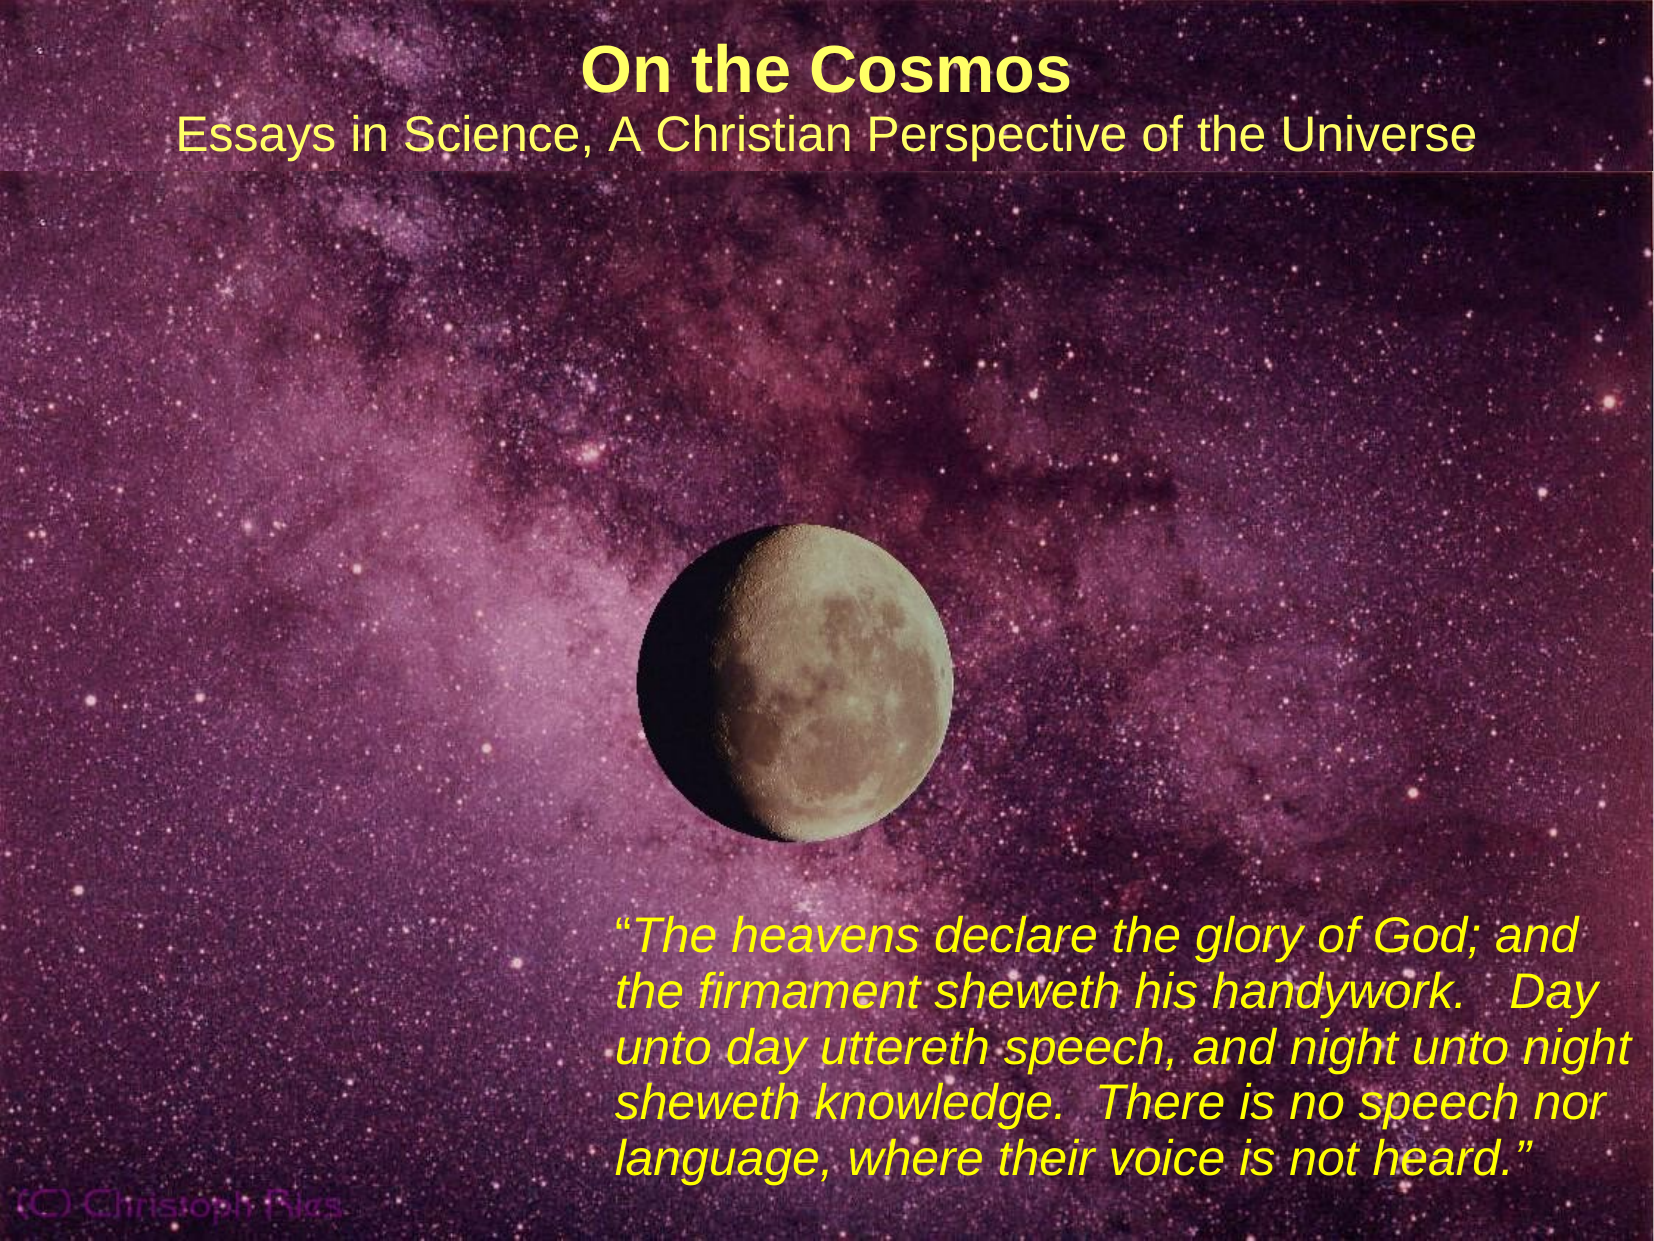

On the Cosmos
Essays in Science, A Christian Perspective of the Universe
“The heavens declare the glory of God; and the firmament sheweth his handywork. Day unto day uttereth speech, and night unto night sheweth knowledge. There is no speech nor language, where their voice is not heard.”